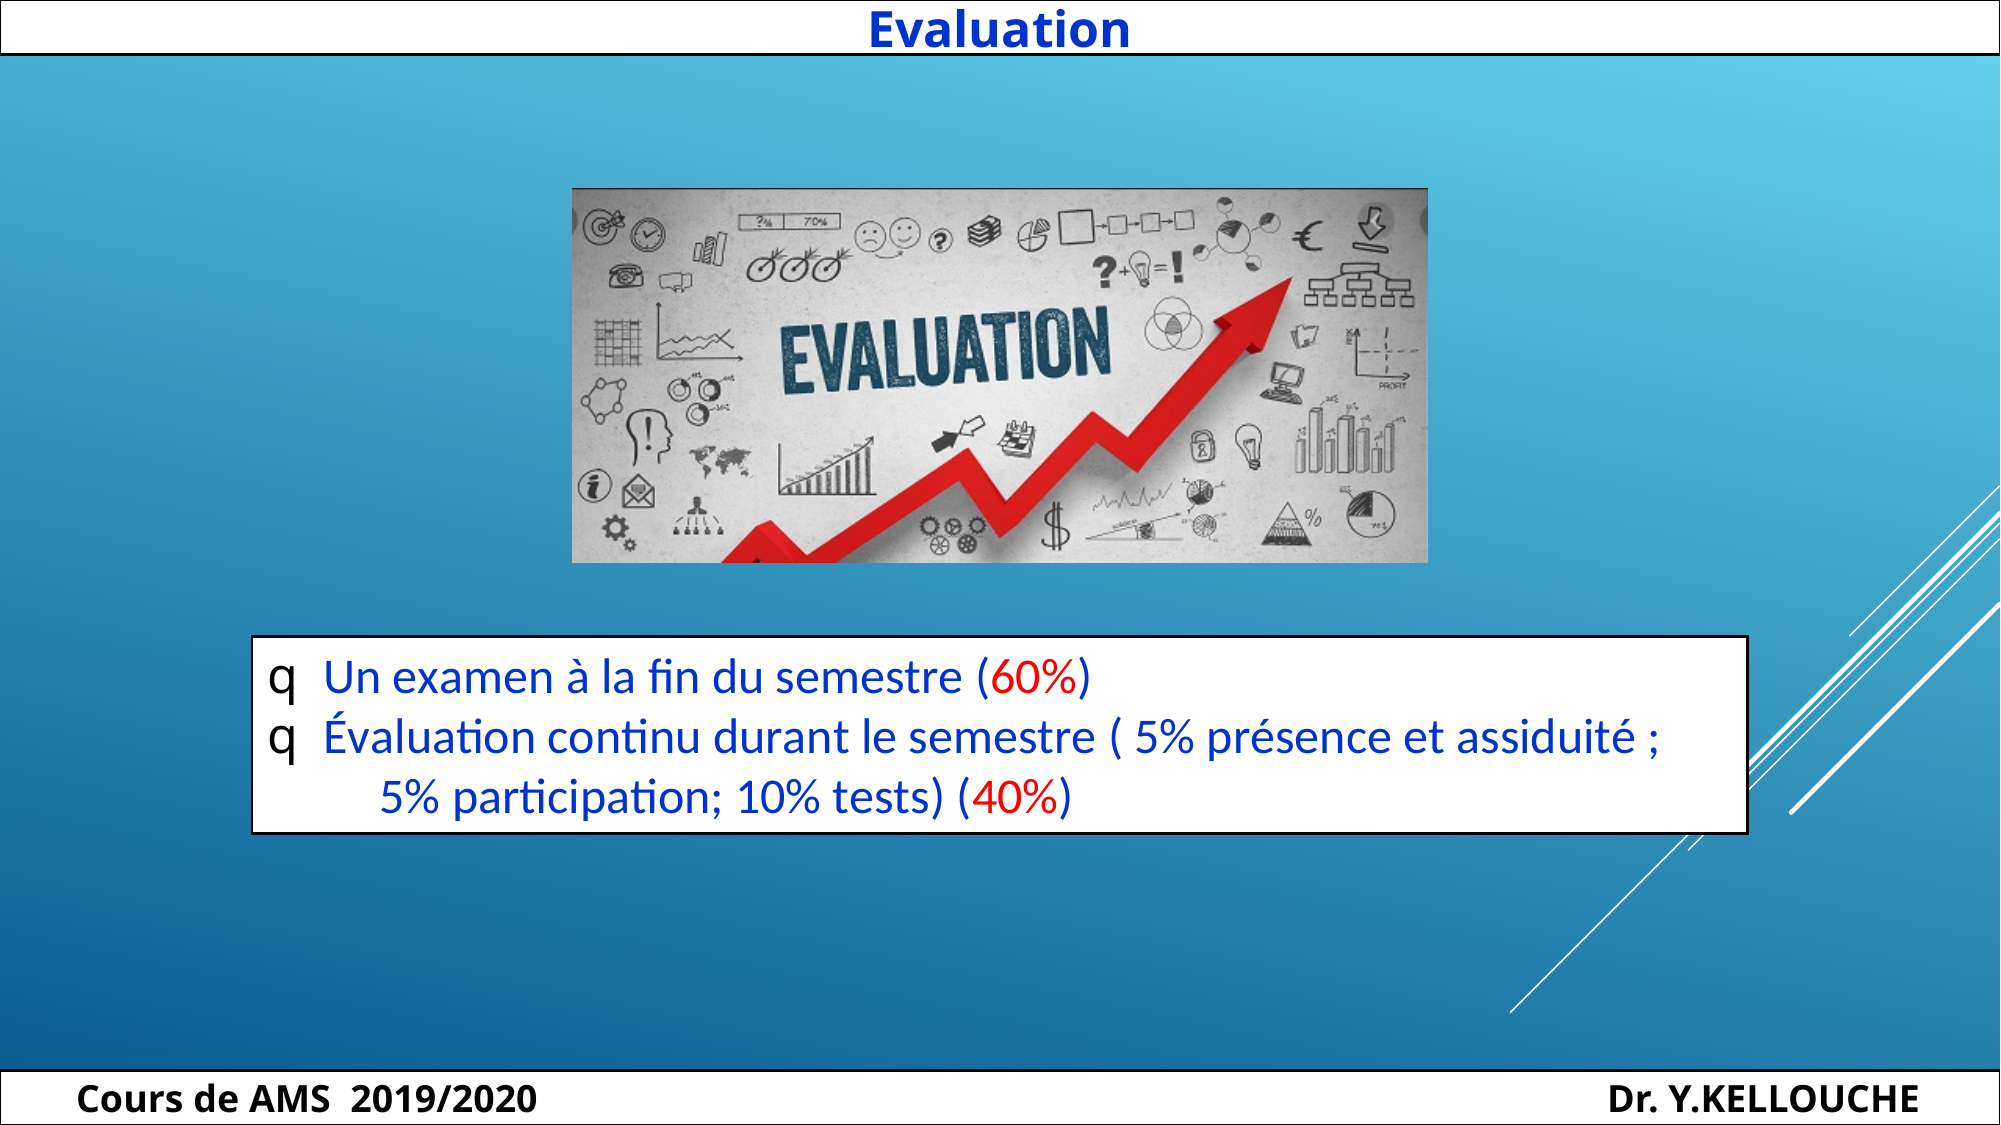

Evaluation
Un examen à la fin du semestre (60%)
Évaluation continu durant le semestre ( 5% présence et assiduité ; 5% participation; 10% tests) (40%)
Cours de AMS 2019/2020 Dr. Y.KELLOUCHE